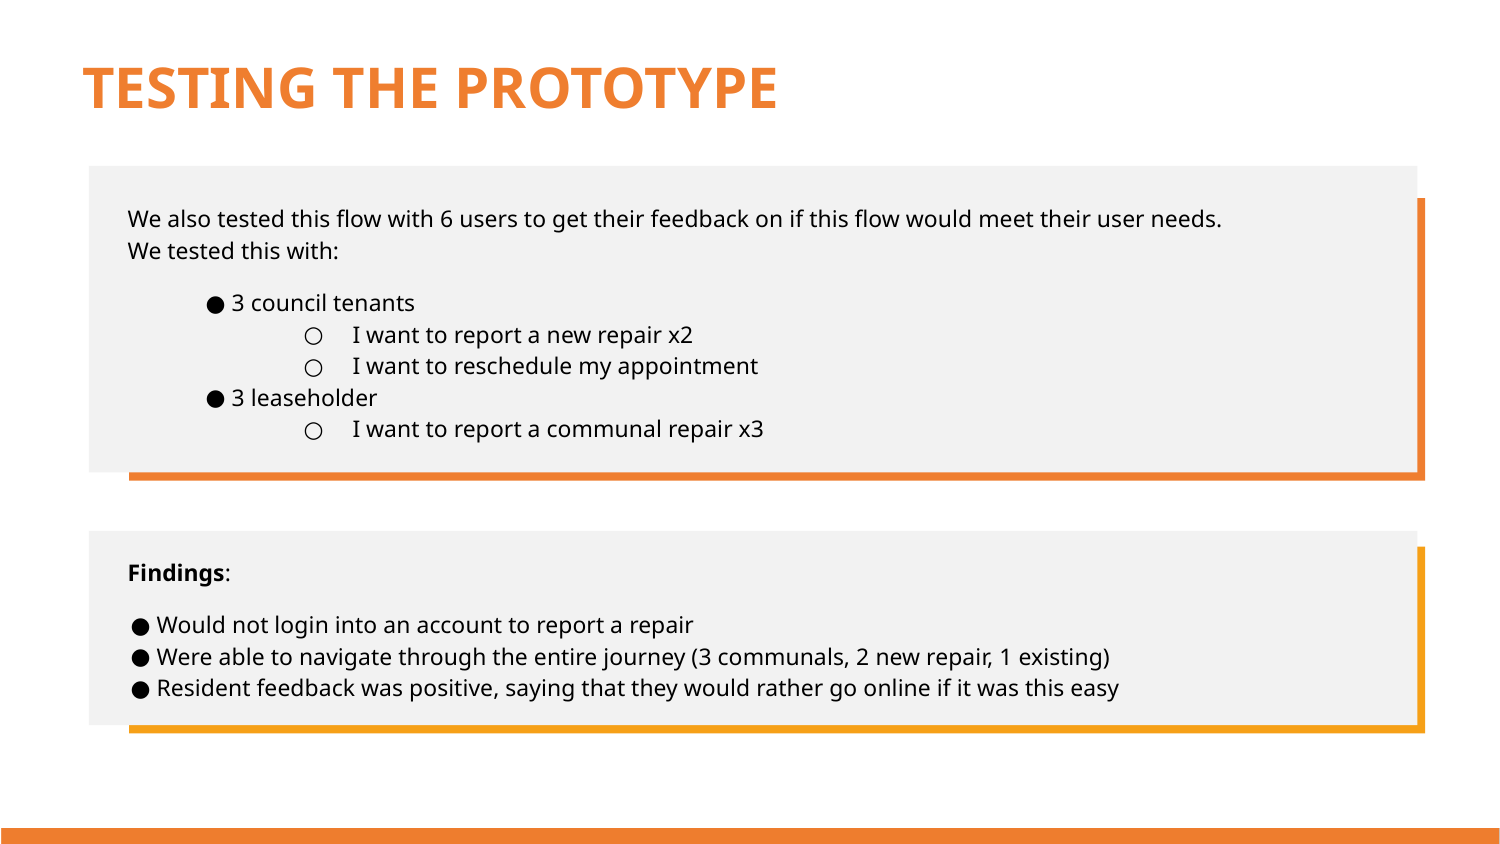

TESTING THE PROTOTYPE
We also tested this flow with 6 users to get their feedback on if this flow would meet their user needs.
We tested this with:
3 council tenants
I want to report a new repair x2
I want to reschedule my appointment
3 leaseholder
I want to report a communal repair x3
Findings:
Would not login into an account to report a repair
Were able to navigate through the entire journey (3 communals, 2 new repair, 1 existing)
Resident feedback was positive, saying that they would rather go online if it was this easy